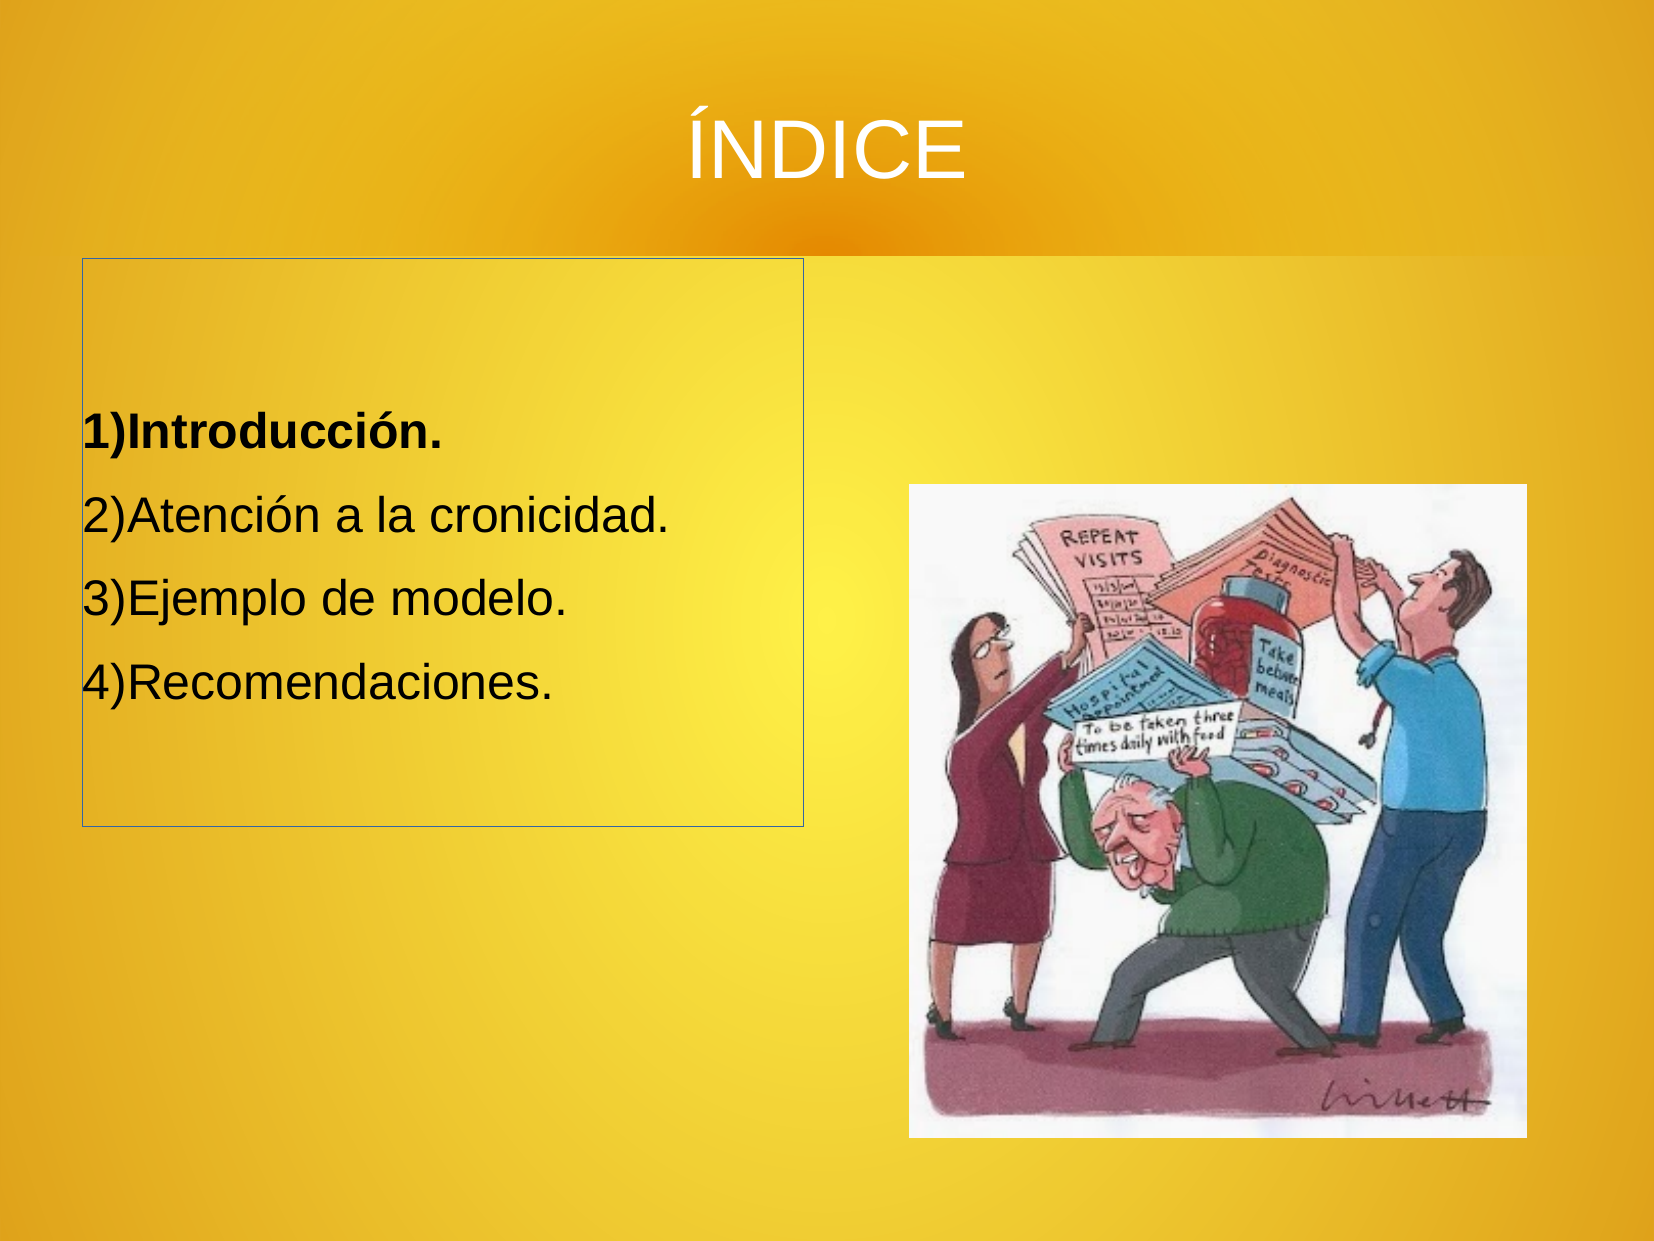

# ÍNDICE
Introducción.
Atención a la cronicidad.
Ejemplo de modelo.
Recomendaciones.